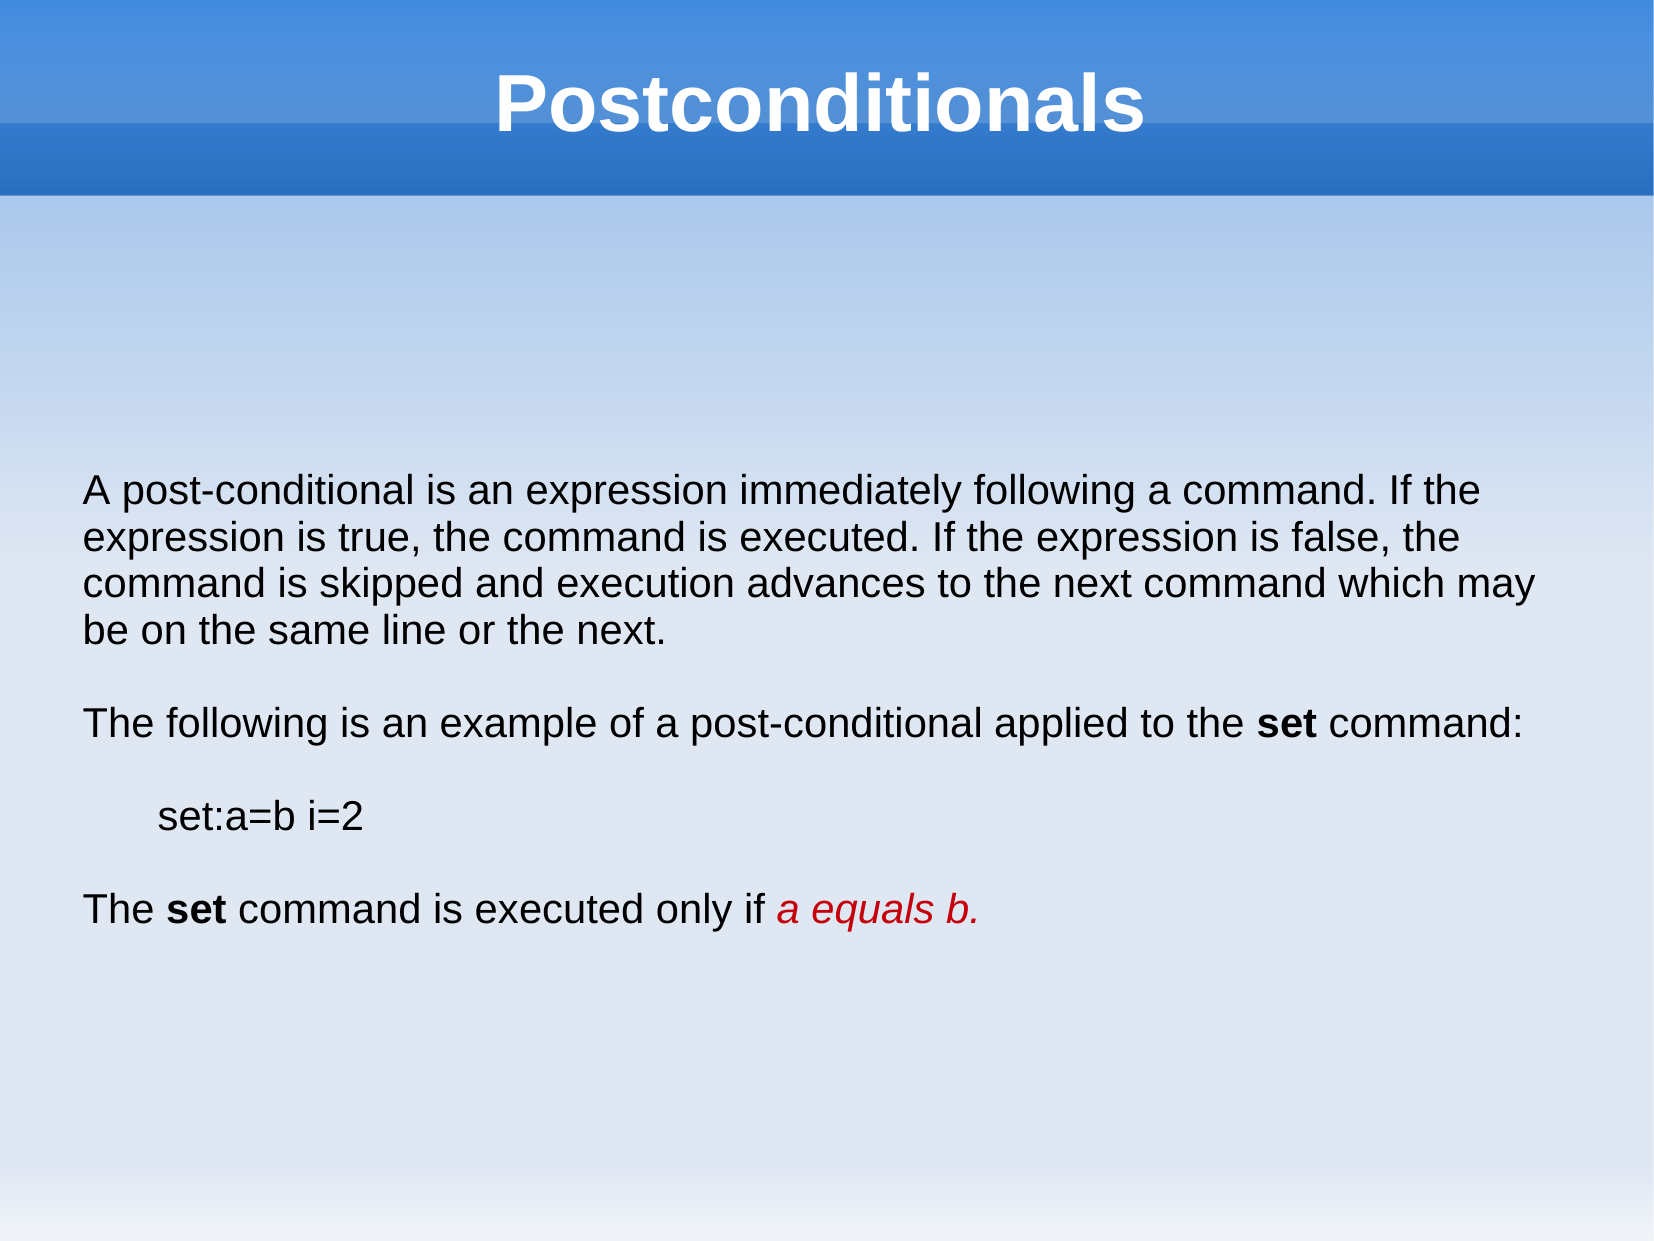

# Postconditionals
A post-conditional is an expression immediately following a command. If the expression is true, the command is executed. If the expression is false, the command is skipped and execution advances to the next command which may be on the same line or the next.
The following is an example of a post-conditional applied to the set command:
	set:a=b i=2
The set command is executed only if a equals b.